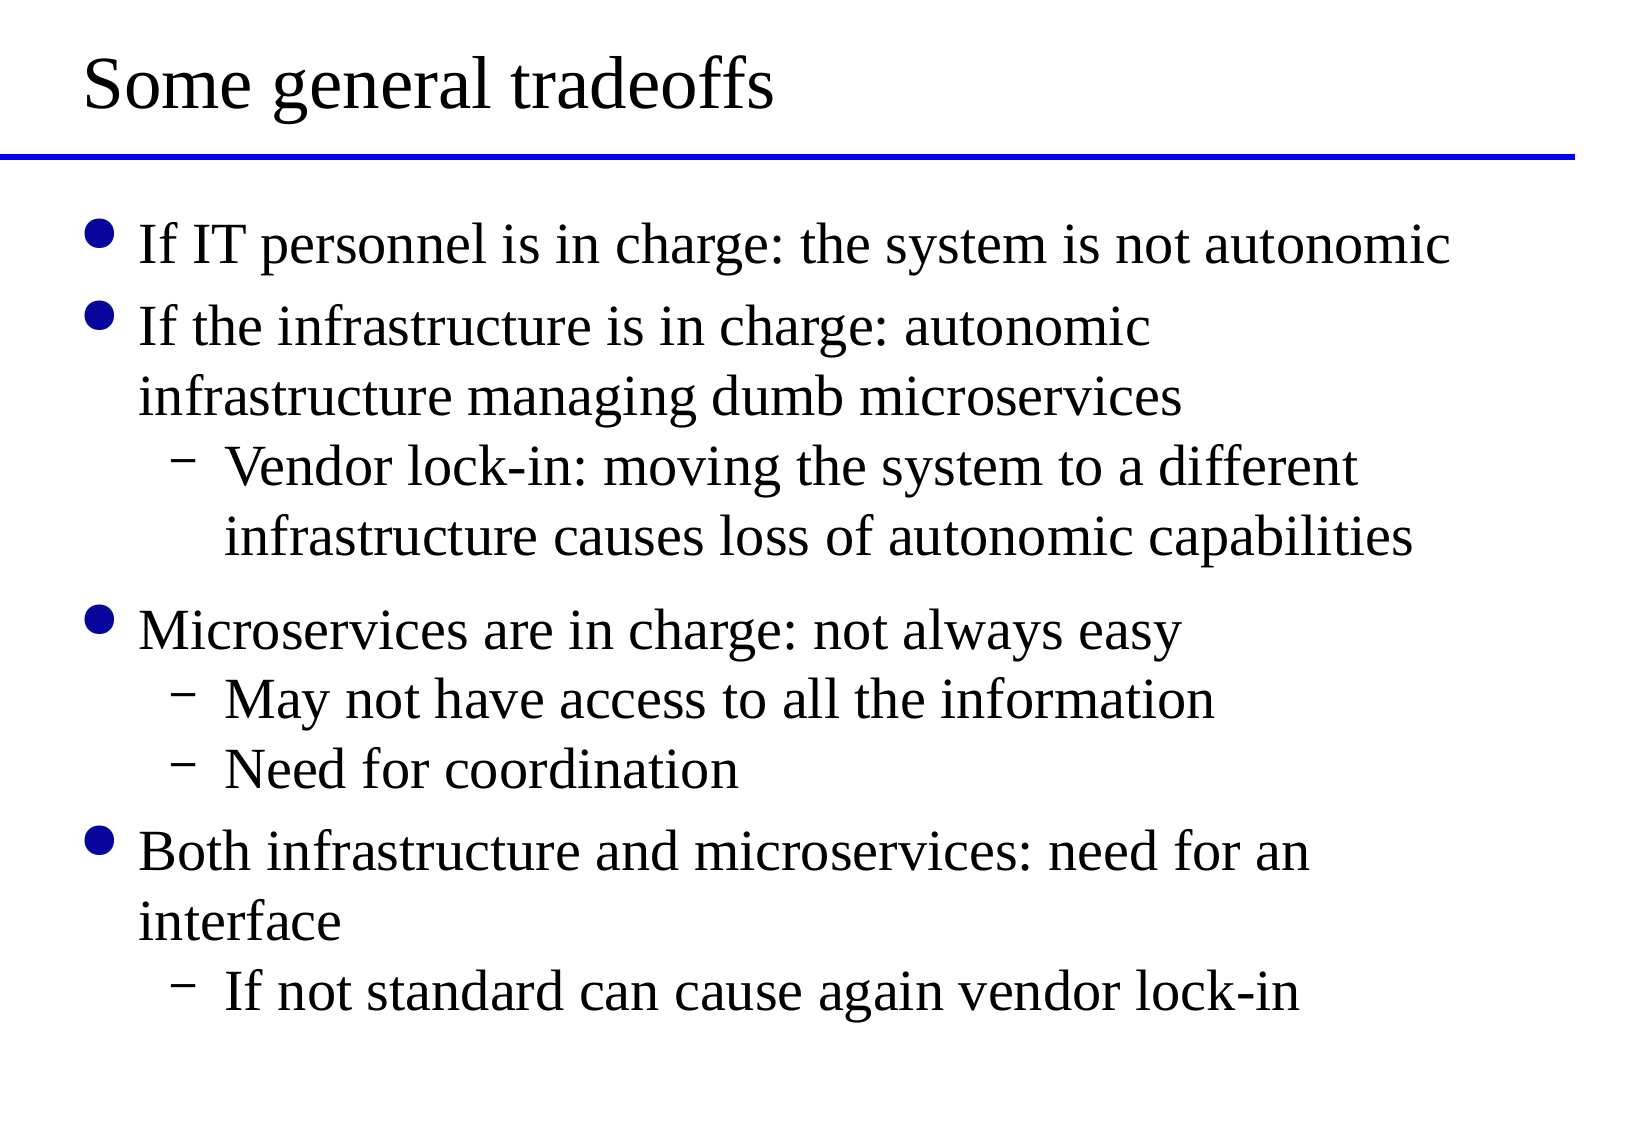

# Some general tradeoffs
If IT personnel is in charge: the system is not autonomic
If the infrastructure is in charge: autonomic infrastructure managing dumb microservices
Vendor lock-in: moving the system to a different infrastructure causes loss of autonomic capabilities
Microservices are in charge: not always easy
May not have access to all the information
Need for coordination
Both infrastructure and microservices: need for an interface
If not standard can cause again vendor lock-in